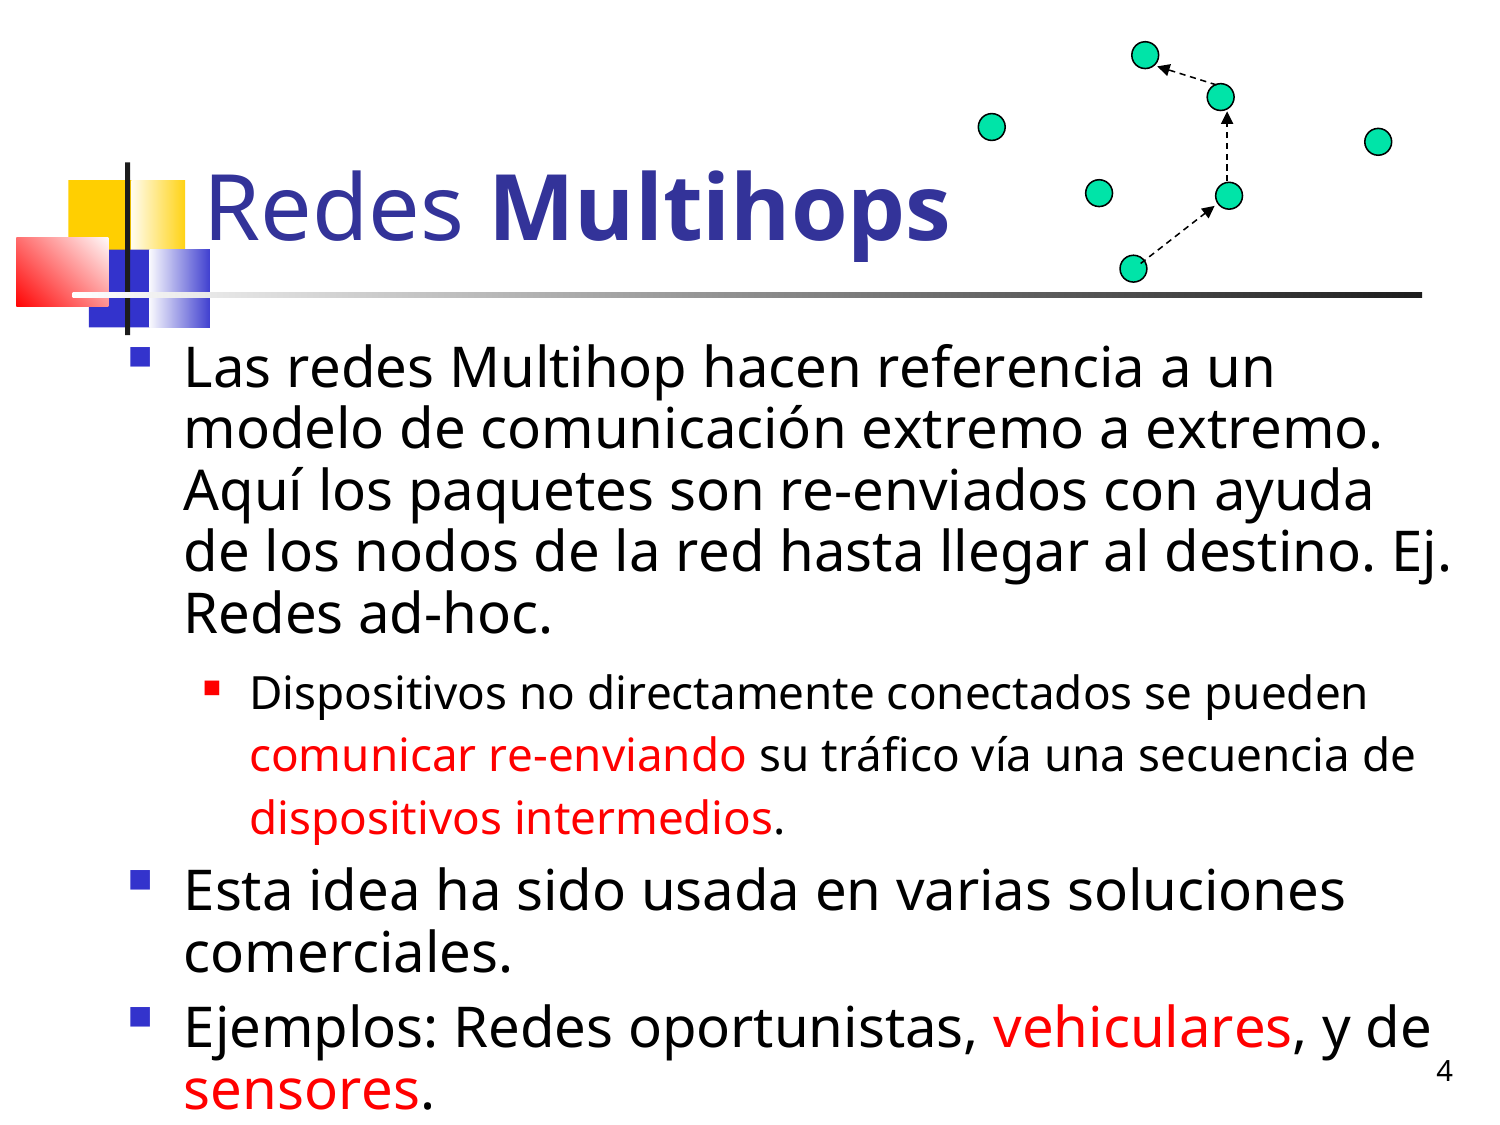

# Redes Multihops
Las redes Multihop hacen referencia a un modelo de comunicación extremo a extremo. Aquí los paquetes son re-enviados con ayuda de los nodos de la red hasta llegar al destino. Ej. Redes ad-hoc.
Dispositivos no directamente conectados se pueden comunicar re-enviando su tráfico vía una secuencia de dispositivos intermedios.
Esta idea ha sido usada en varias soluciones comerciales.
Ejemplos: Redes oportunistas, vehiculares, y de sensores.